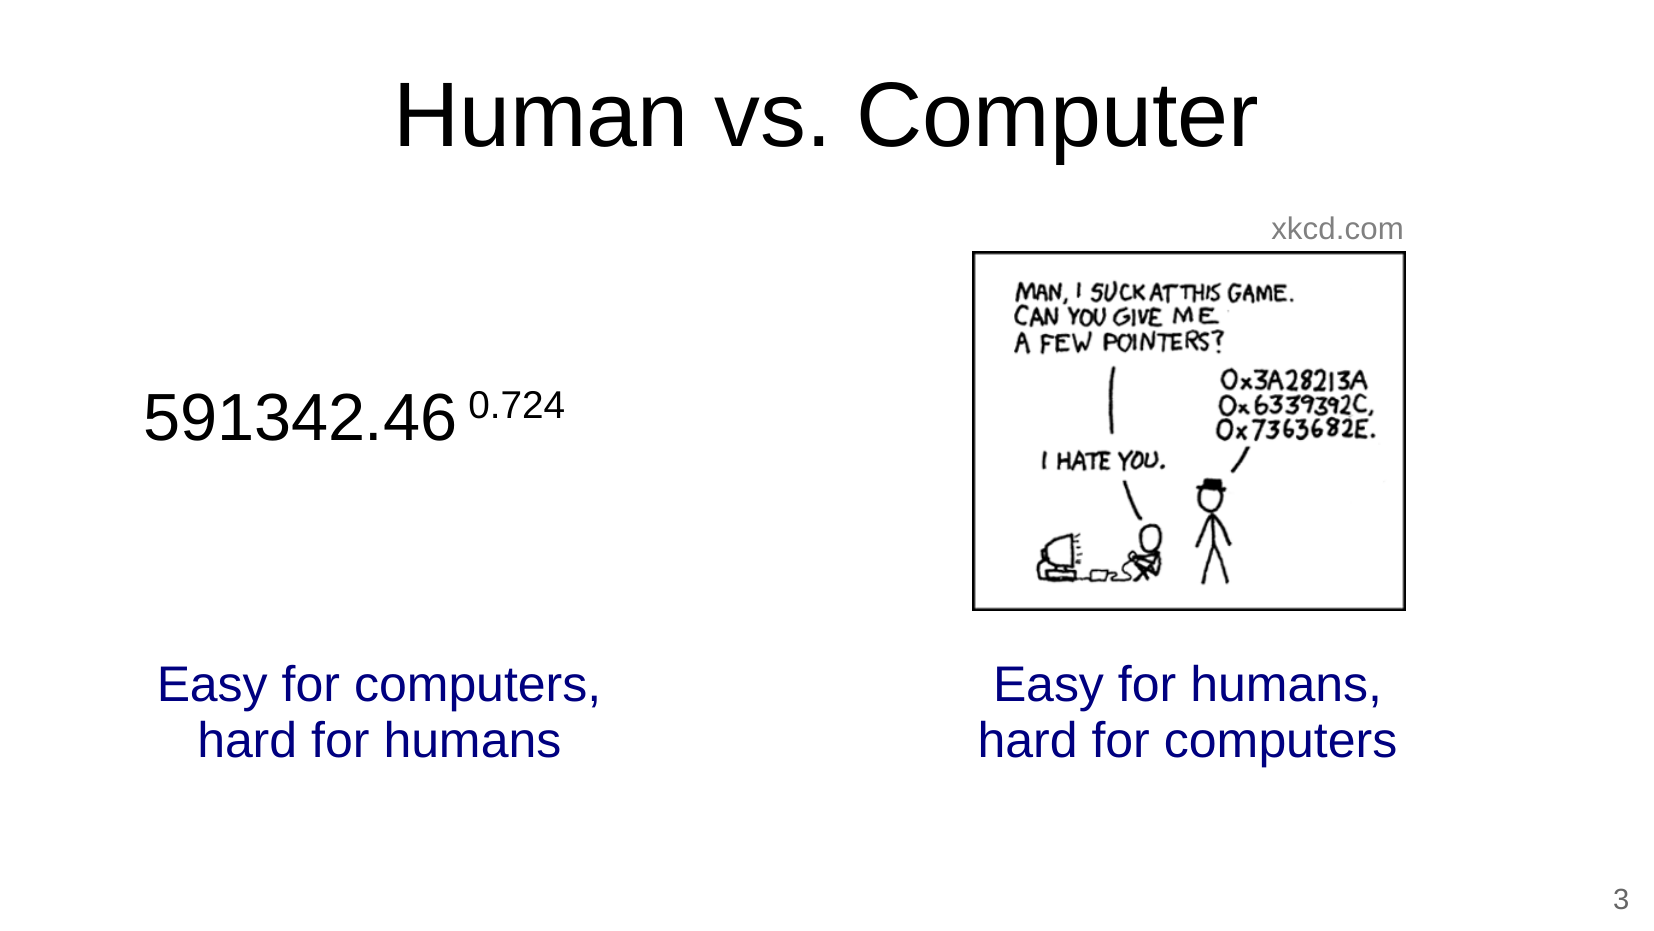

# Human vs. Computer
xkcd.com
591342.46 0.724
Easy for computers,
hard for humans
Easy for humans,
hard for computers